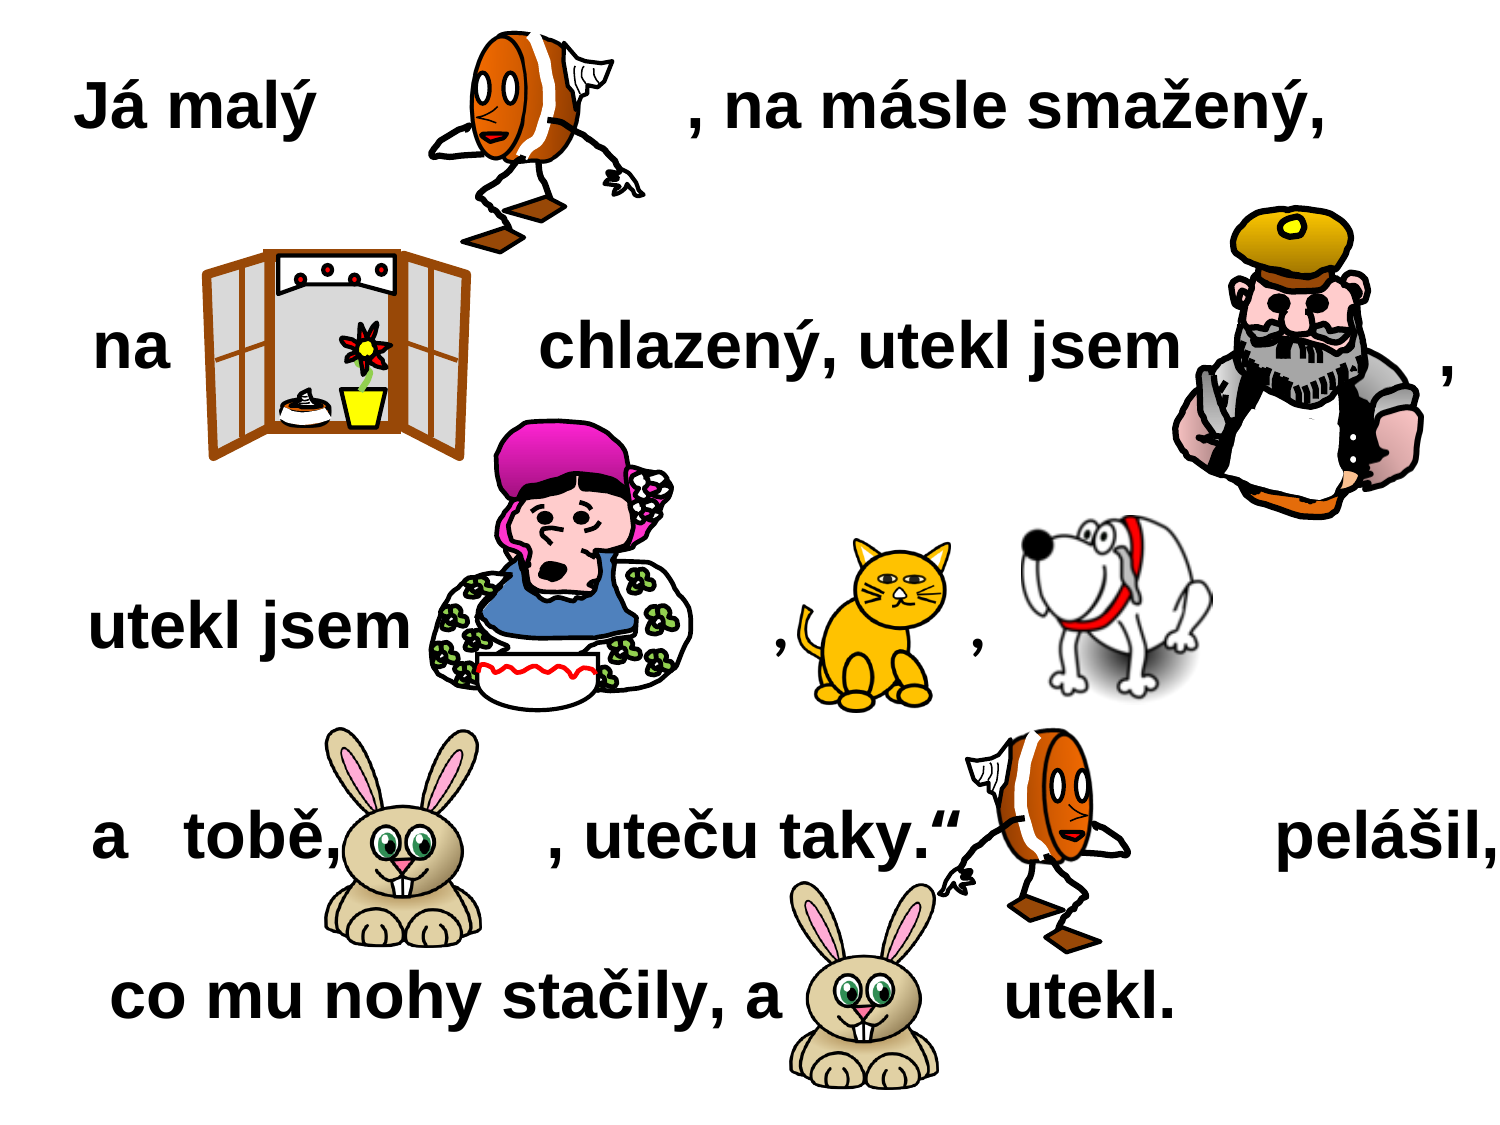

Já malý , na másle smažený,
 na chlazený, utekl jsem
,
utekl jsem , ,
a tobě, , uteču taky.“ pelášil,
 co mu nohy stačily, a utekl.